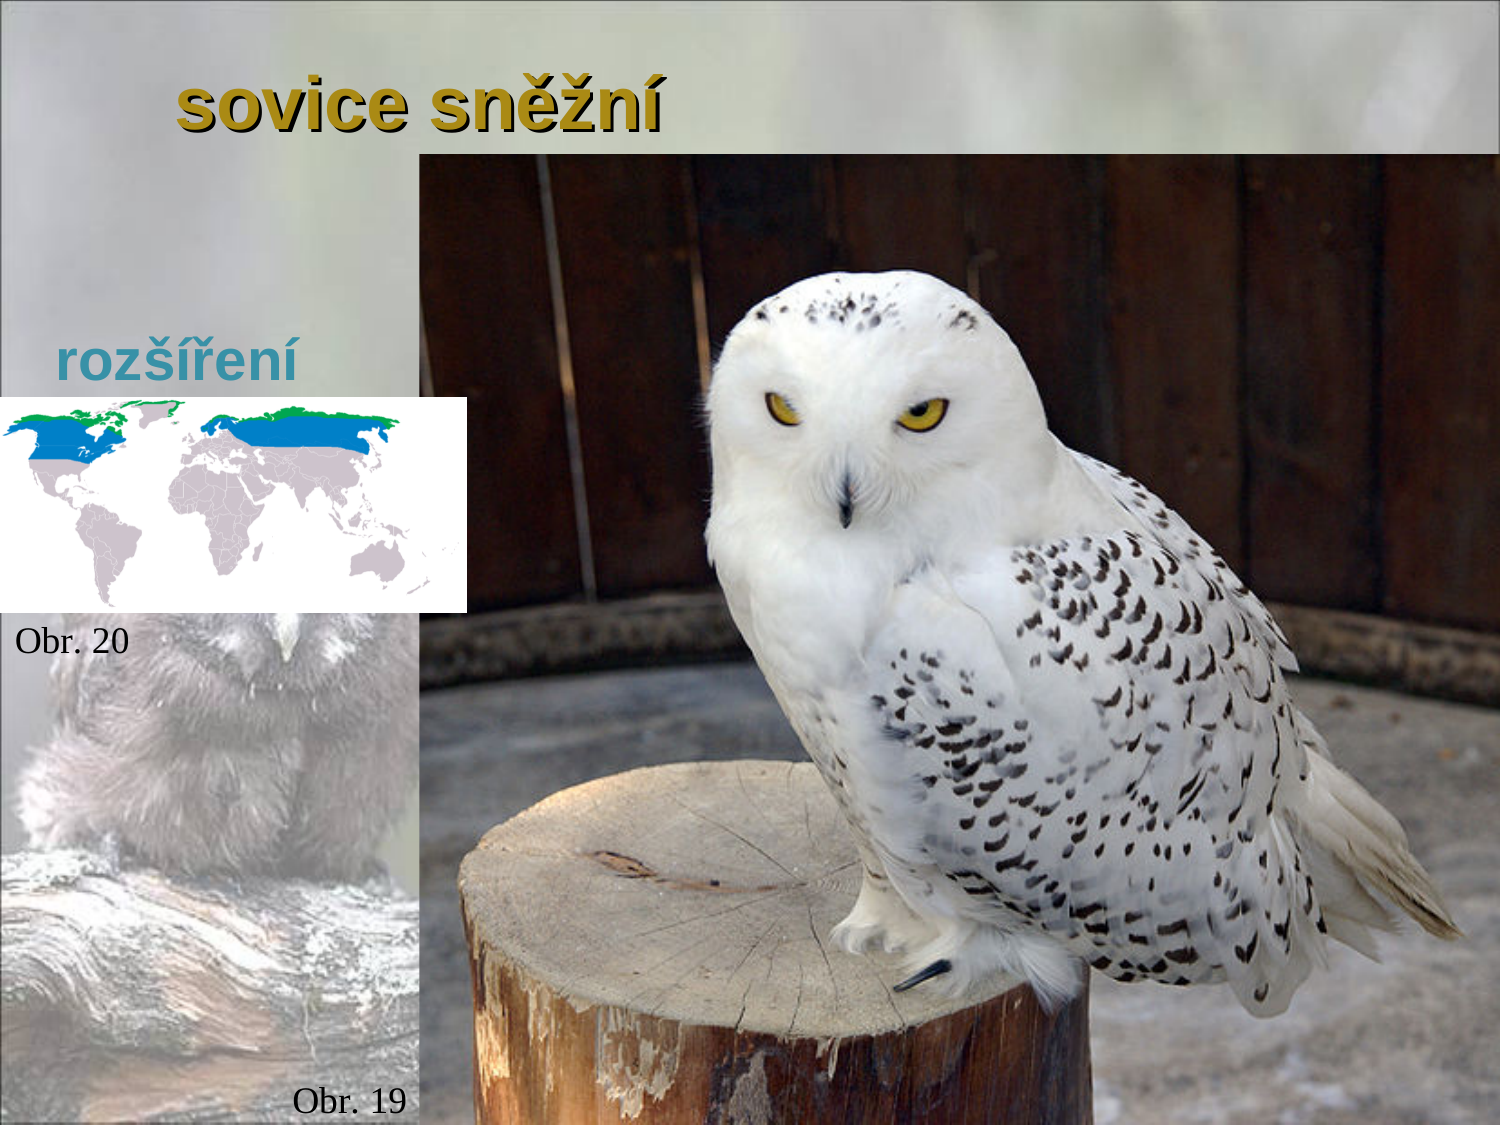

# sovice sněžní
rozšíření
Obr. 20
Obr. 19